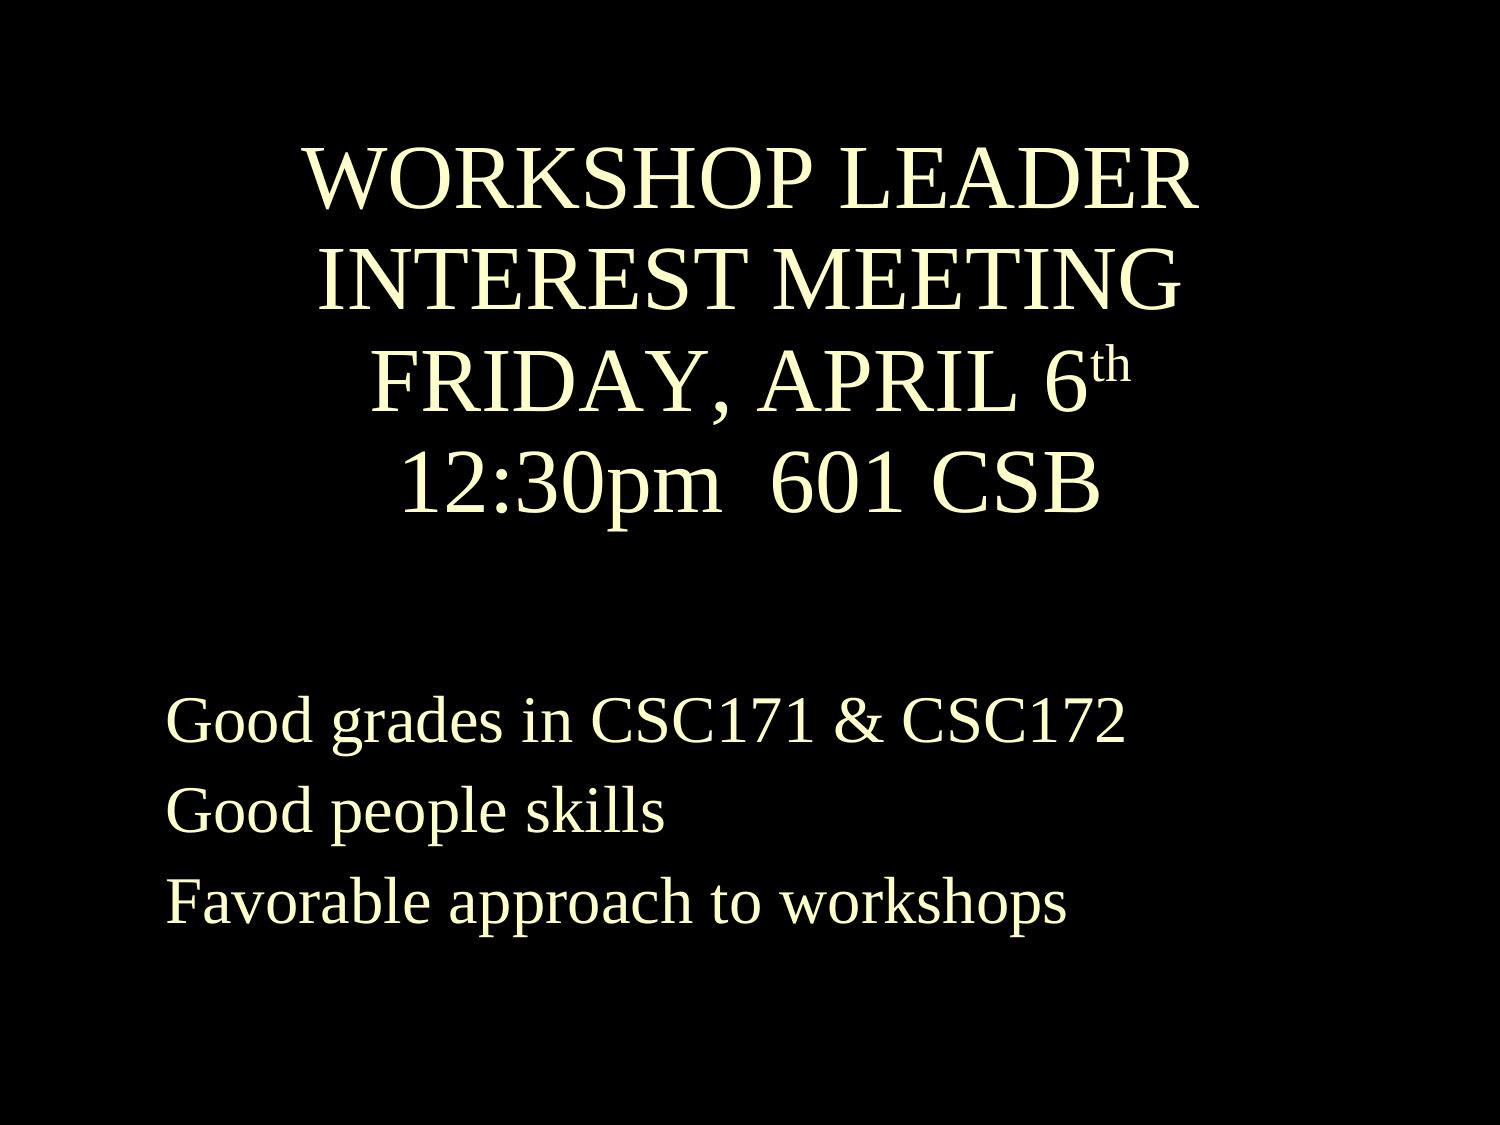

# WORKSHOP LEADER INTEREST MEETING FRIDAY, APRIL 6th 12:30pm 601 CSB
Good grades in CSC171 & CSC172
Good people skills
Favorable approach to workshops